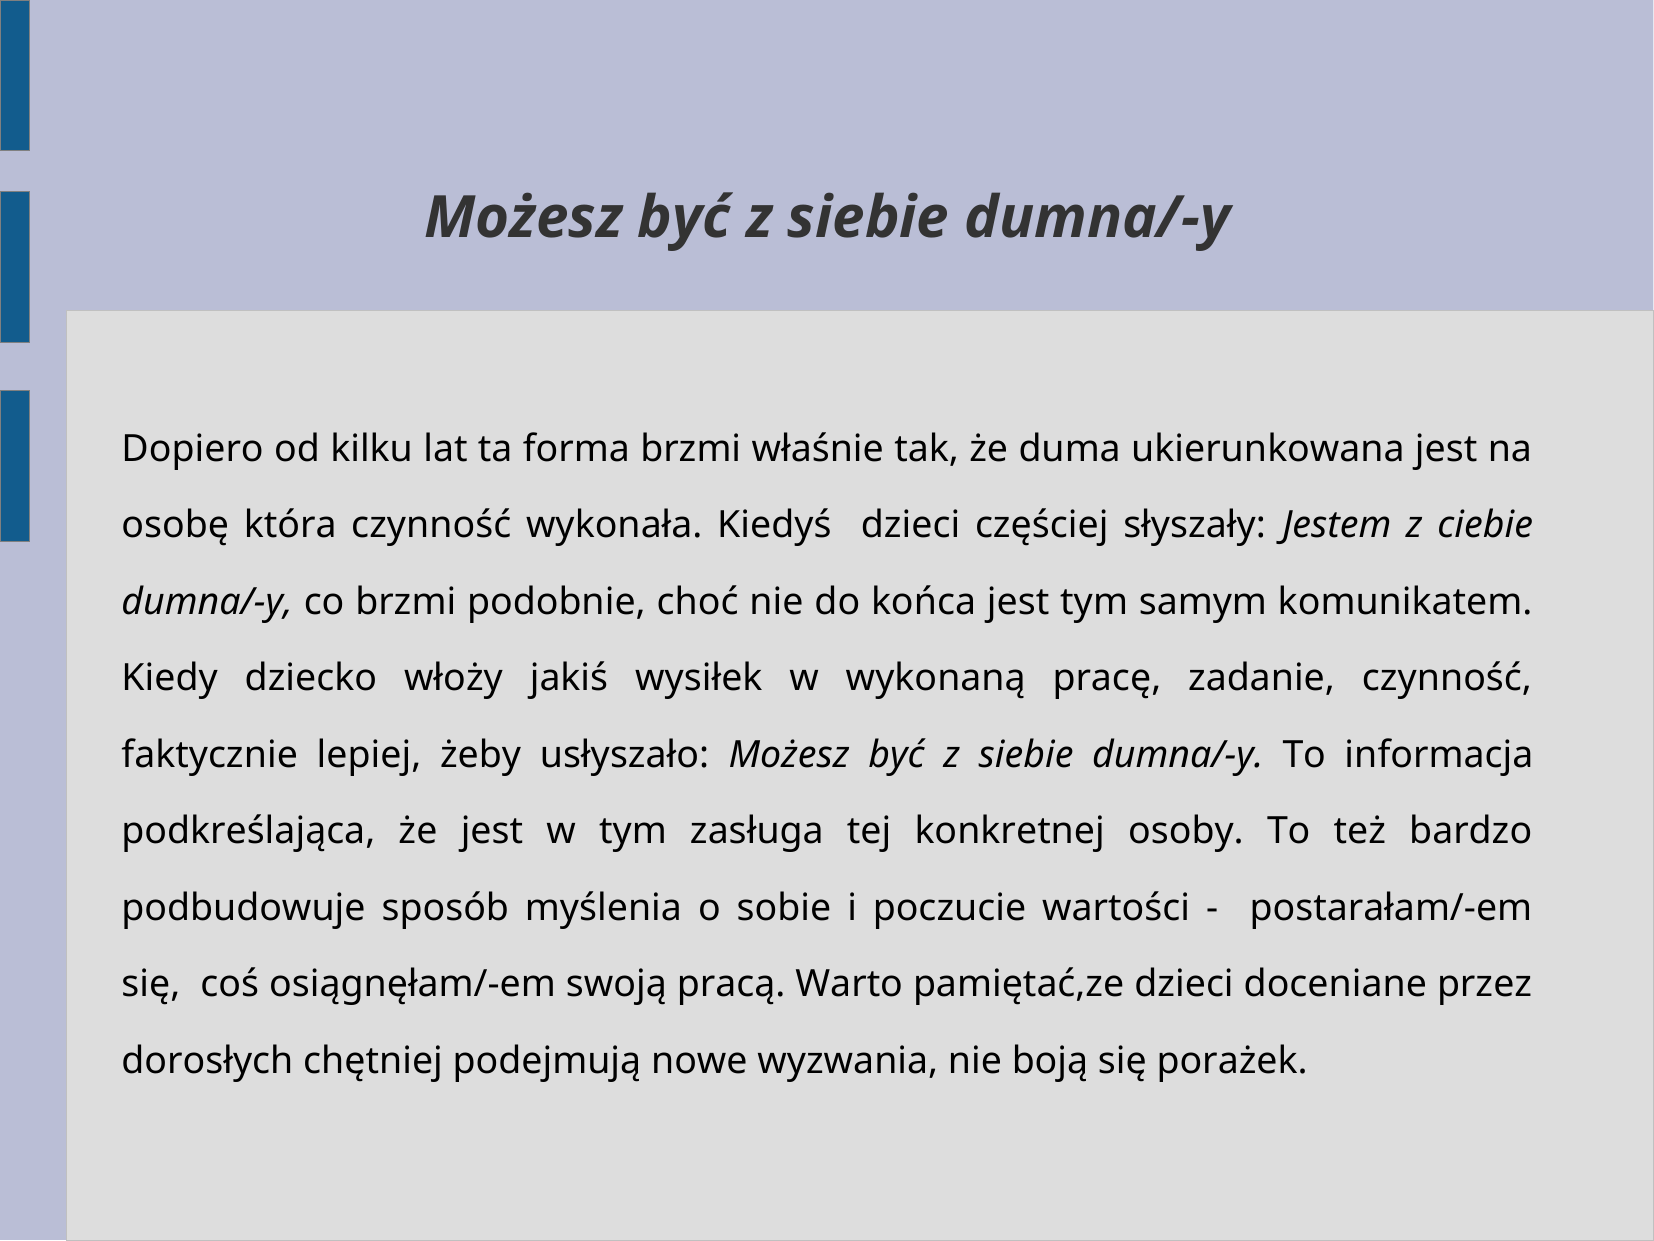

# Możesz być z siebie dumna/-y
Dopiero od kilku lat ta forma brzmi właśnie tak, że duma ukierunkowana jest na osobę która czynność wykonała. Kiedyś dzieci częściej słyszały: Jestem z ciebie dumna/-y, co brzmi podobnie, choć nie do końca jest tym samym komunikatem. Kiedy dziecko włoży jakiś wysiłek w wykonaną pracę, zadanie, czynność, faktycznie lepiej, żeby usłyszało: Możesz być z siebie dumna/-y. To informacja podkreślająca, że jest w tym zasługa tej konkretnej osoby. To też bardzo podbudowuje sposób myślenia o sobie i poczucie wartości - postarałam/-em się, coś osiągnęłam/-em swoją pracą. Warto pamiętać,ze dzieci doceniane przez dorosłych chętniej podejmują nowe wyzwania, nie boją się porażek.